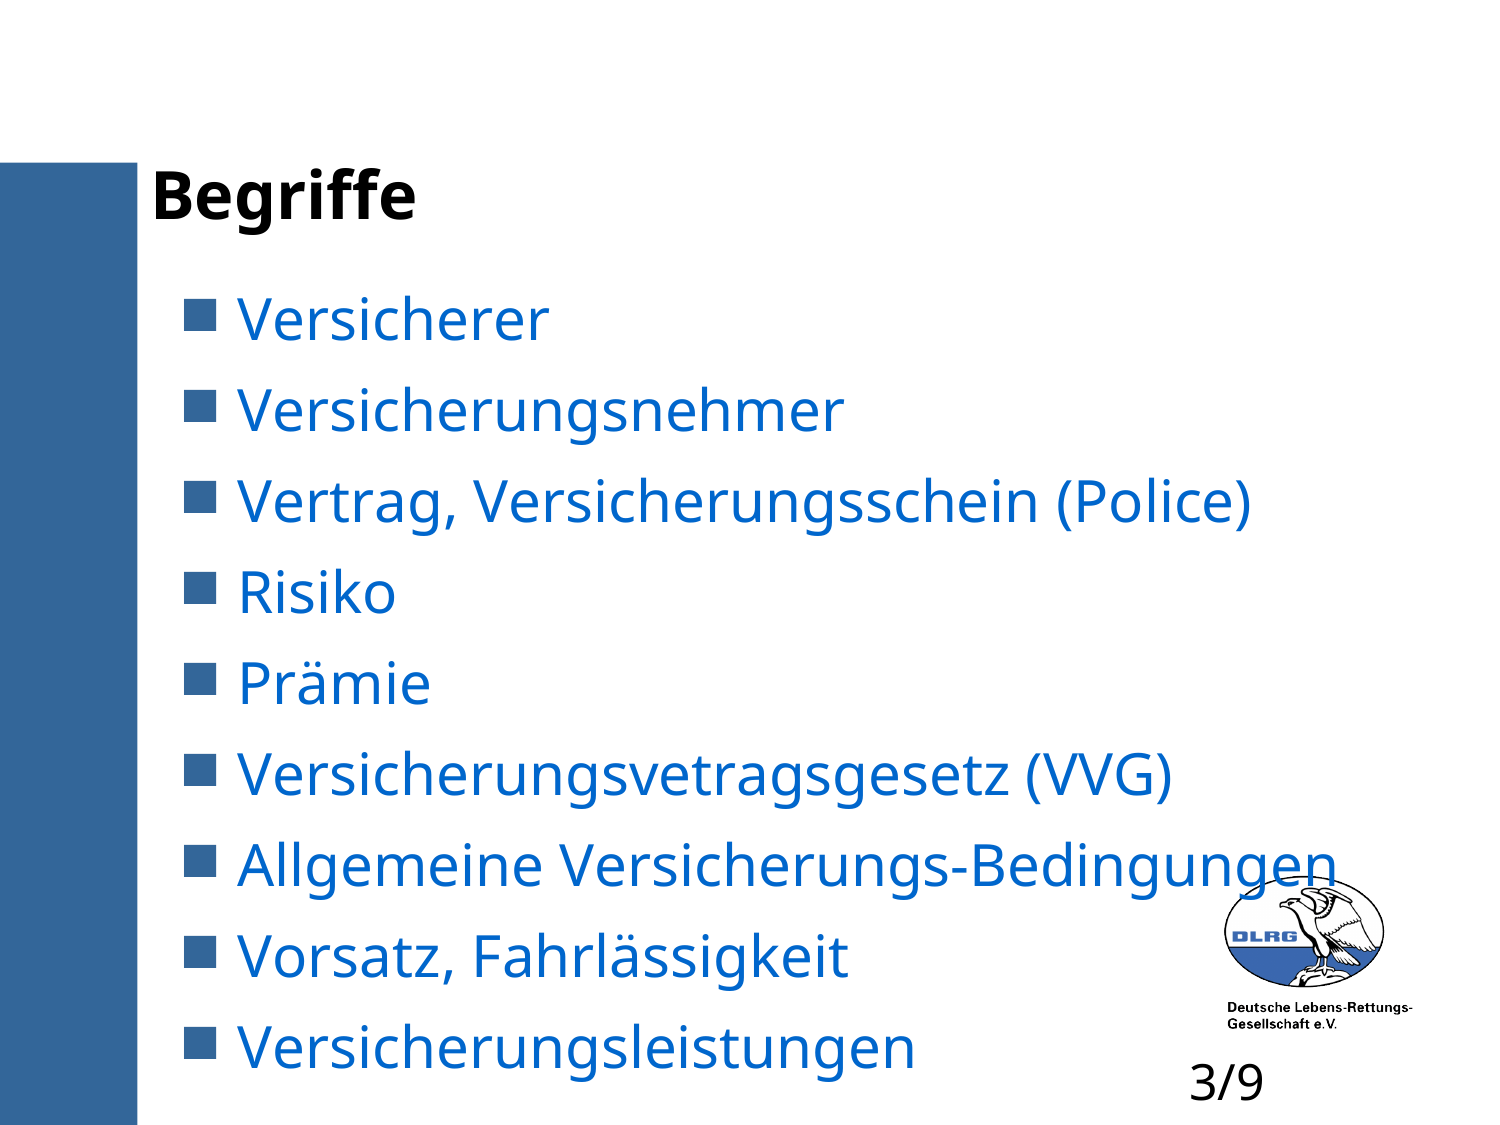

# Begriffe
Versicherer
Versicherungsnehmer
Vertrag, Versicherungsschein (Police)
Risiko
Prämie
Versicherungsvetragsgesetz (VVG)
Allgemeine Versicherungs-Bedingungen
Vorsatz, Fahrlässigkeit
Versicherungsleistungen